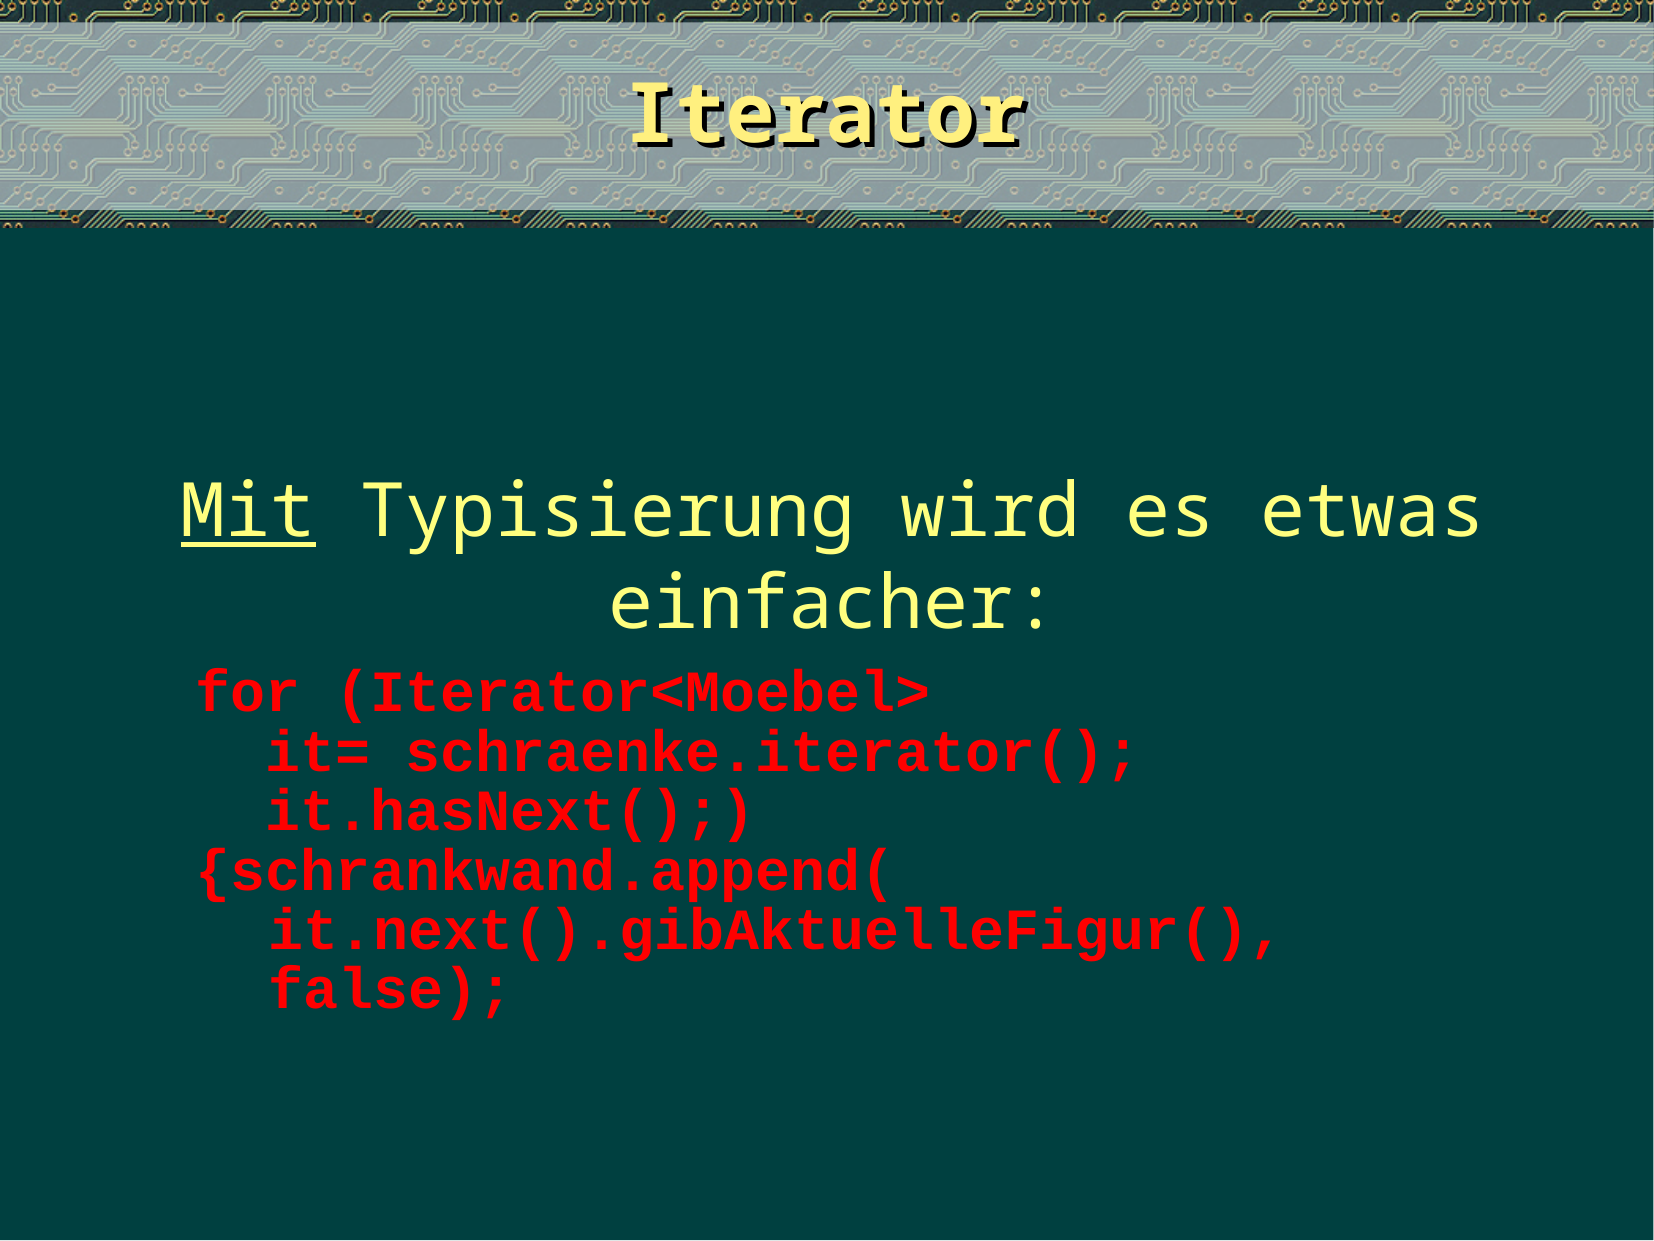

# Iterator
Mit Typisierung wird es etwas einfacher:
for (Iterator<Moebel>
 it= schraenke.iterator(); 					 it.hasNext();)
{schrankwand.append(
	it.next().gibAktuelleFigur(),
	false);